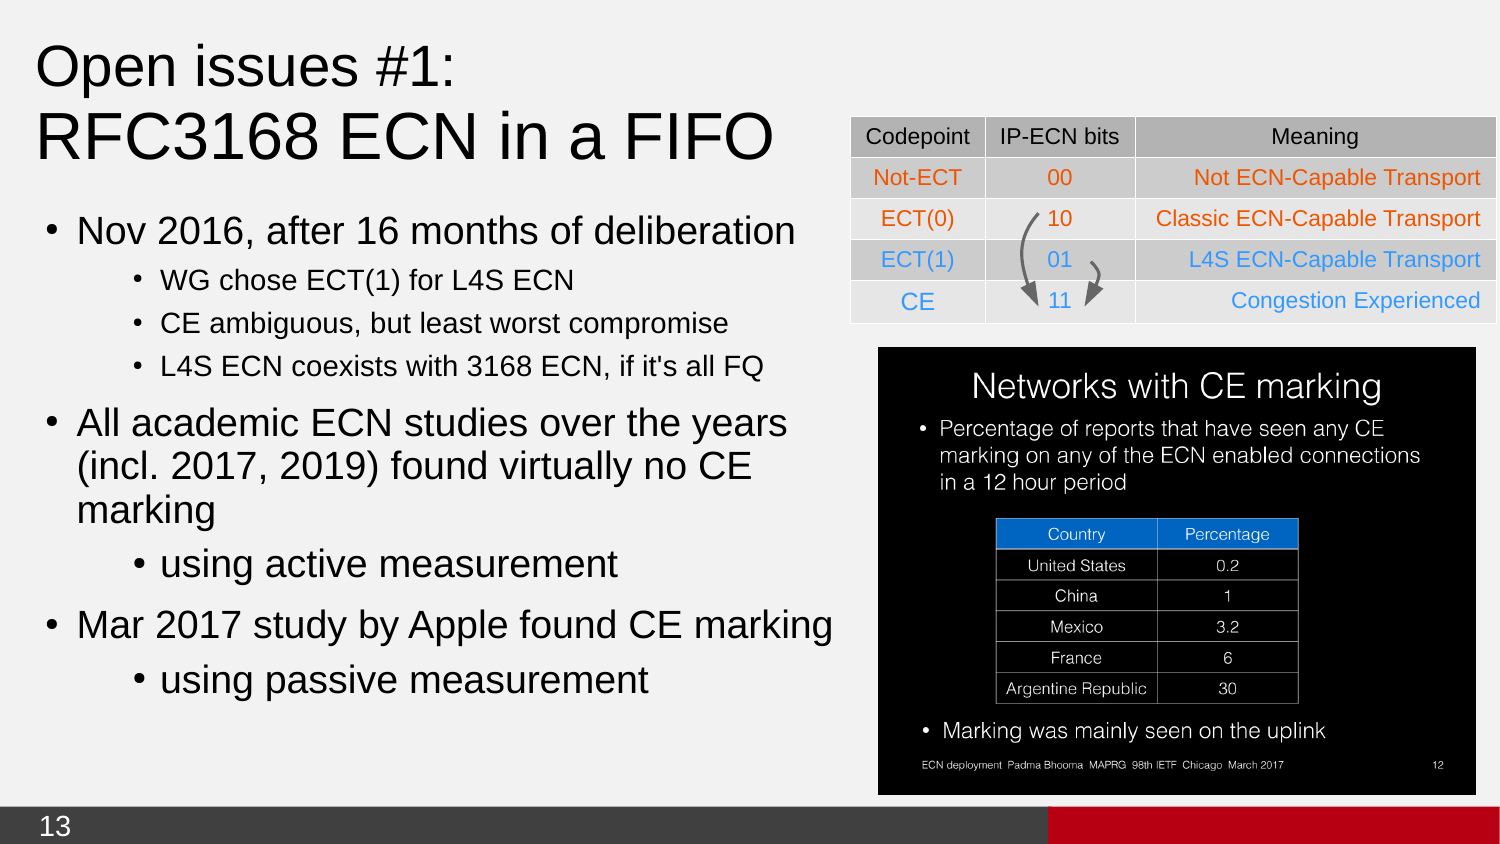

# Open issues #1: RFC3168 ECN in a FIFO
| Codepoint | IP-ECN bits | Meaning |
| --- | --- | --- |
| Not-ECT | 00 | Not ECN-Capable Transport |
| ECT(0) | 10 | Classic ECN-Capable Transport |
| ECT(1) | 01 | L4S ECN-Capable Transport |
| CE | 11 | Congestion Experienced |
Nov 2016, after 16 months of deliberation
WG chose ECT(1) for L4S ECN
CE ambiguous, but least worst compromise
L4S ECN coexists with 3168 ECN, if it's all FQ
All academic ECN studies over the years (incl. 2017, 2019) found virtually no CE marking
using active measurement
Mar 2017 study by Apple found CE marking
using passive measurement
13